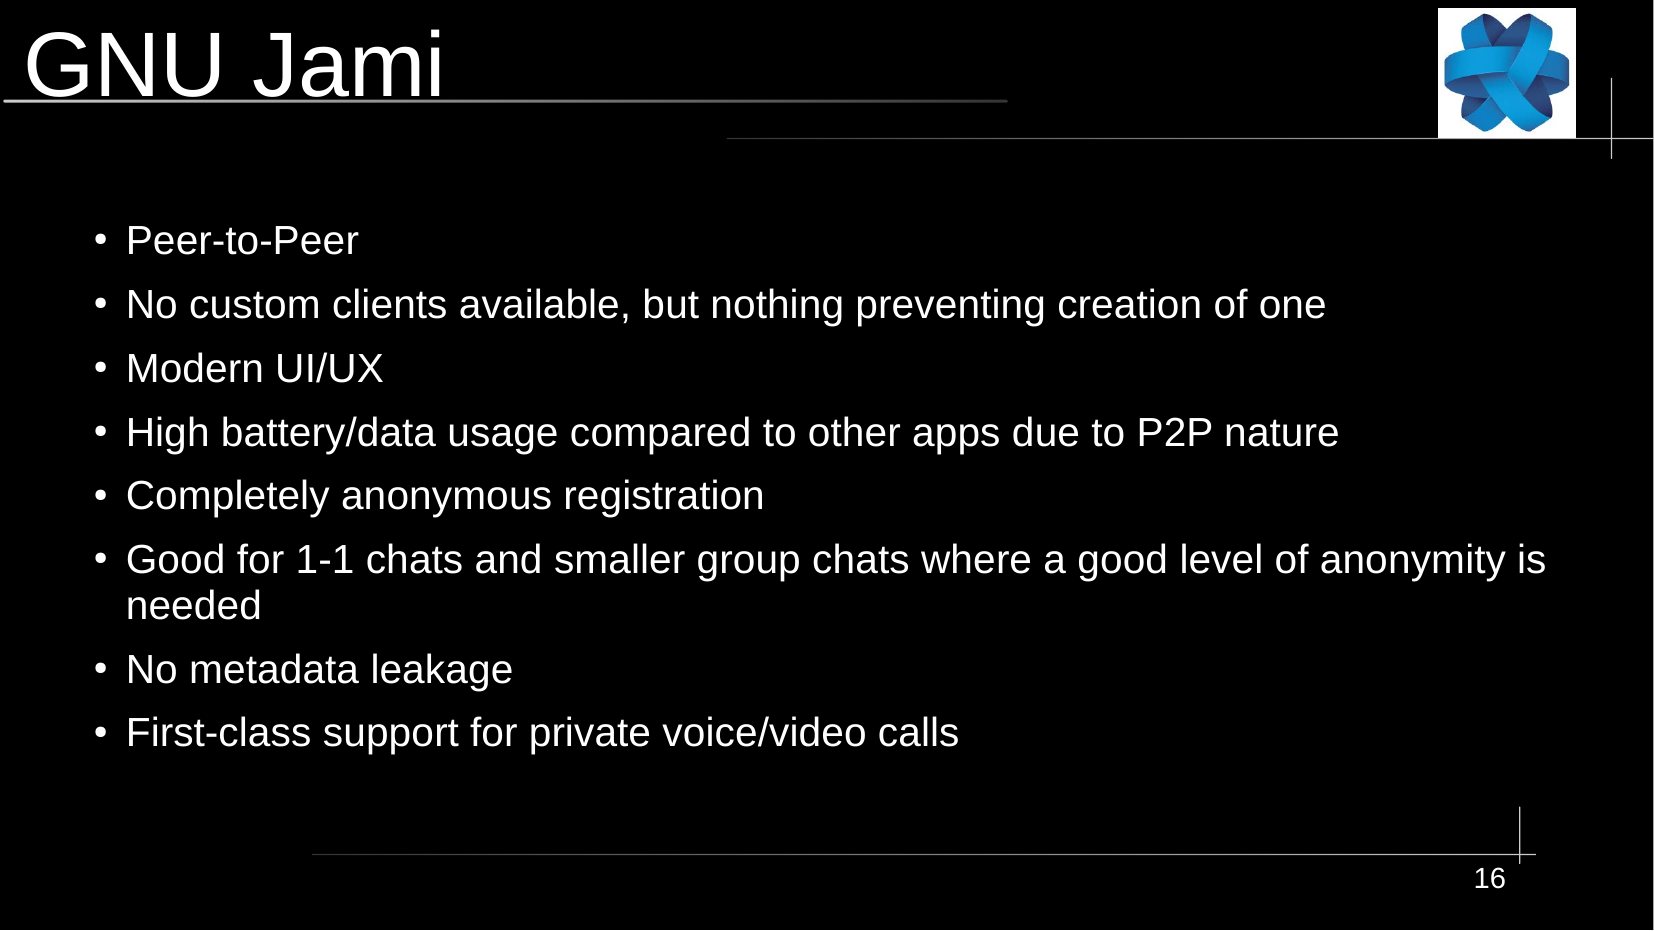

# GNU Jami
Peer-to-Peer
No custom clients available, but nothing preventing creation of one
Modern UI/UX
High battery/data usage compared to other apps due to P2P nature
Completely anonymous registration
Good for 1-1 chats and smaller group chats where a good level of anonymity is needed
No metadata leakage
First-class support for private voice/video calls
16